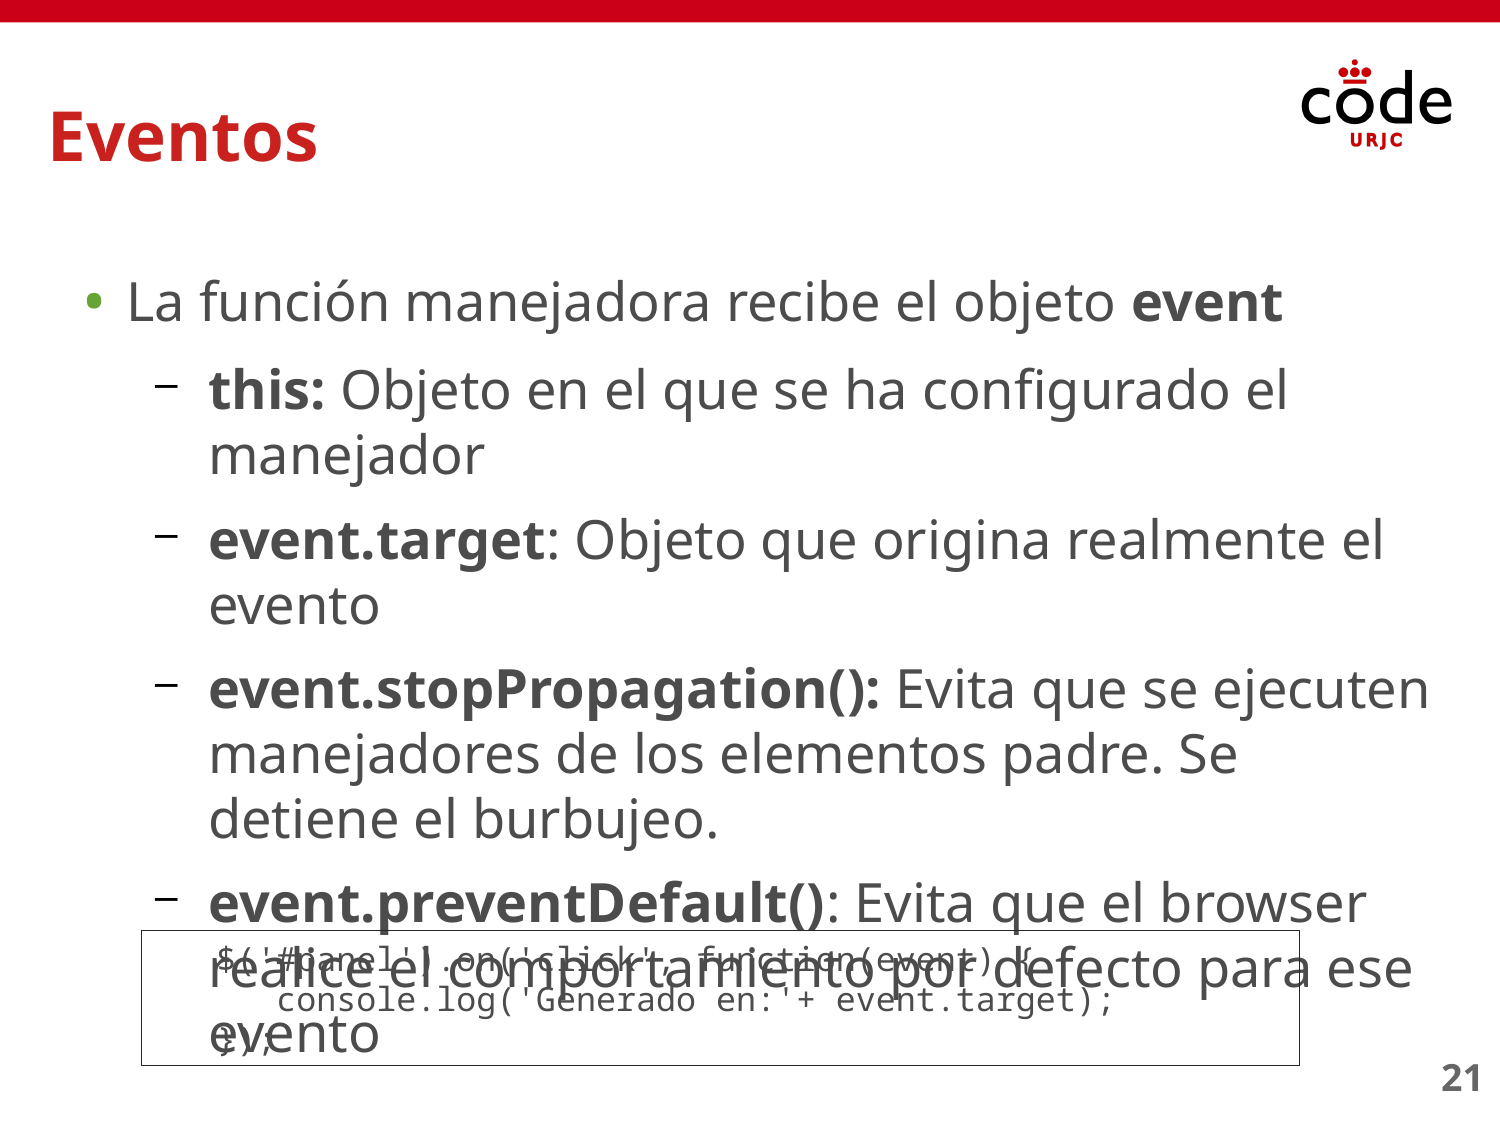

# Eventos
La función manejadora recibe el objeto event
this: Objeto en el que se ha configurado el manejador
event.target: Objeto que origina realmente el evento
event.stopPropagation(): Evita que se ejecuten manejadores de los elementos padre. Se detiene el burbujeo.
event.preventDefault(): Evita que el browser realice el comportamiento por defecto para ese evento
 $('#panel').on('click', function(event) {
 console.log('Generado en:'+ event.target);
 });